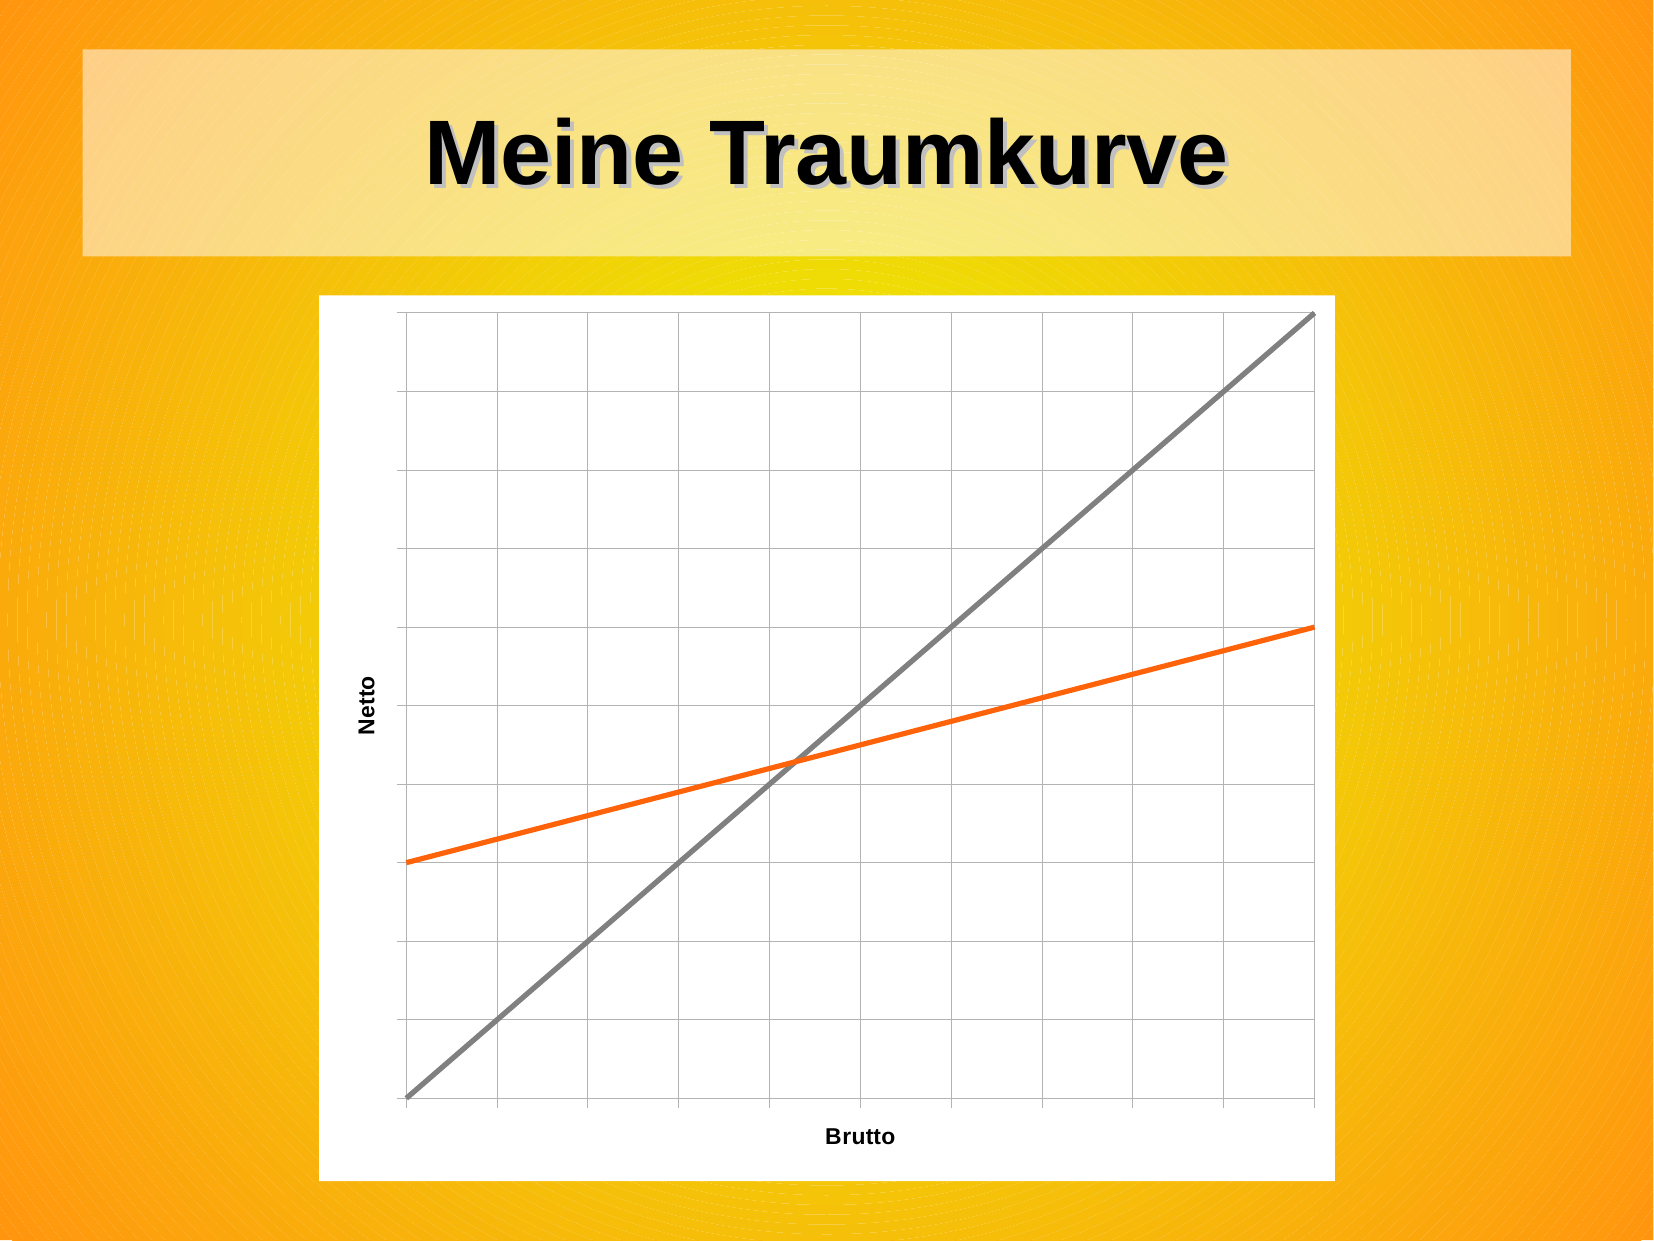

# Meine Traumkurve
### Chart
| Category | (N)EKS → GGE | |
|---|---|---|